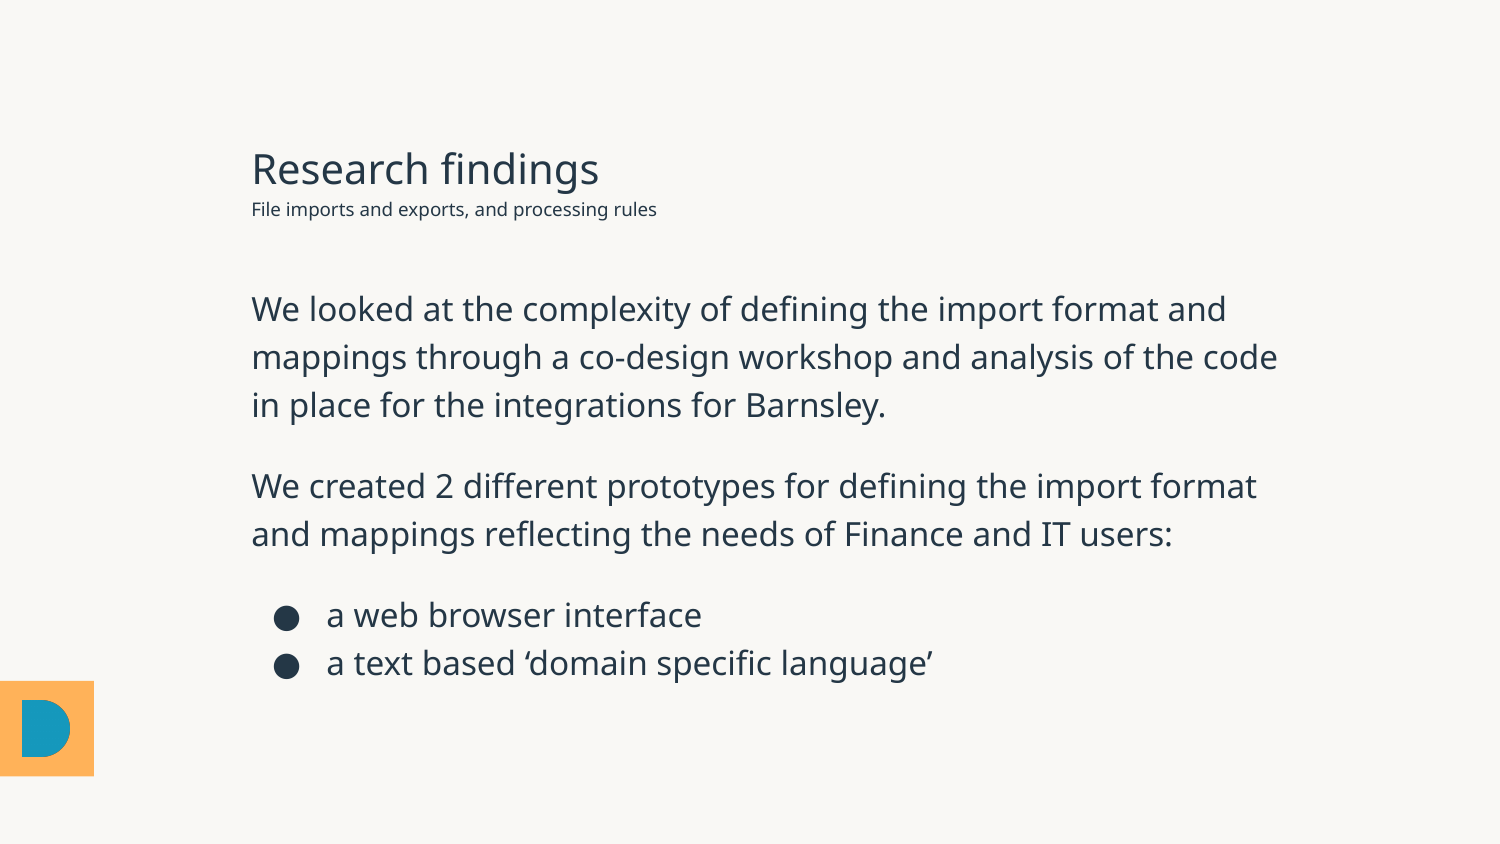

# Research findings File imports and exports, and processing rules
We looked at the complexity of defining the import format and mappings through a co-design workshop and analysis of the code in place for the integrations for Barnsley.
We created 2 different prototypes for defining the import format and mappings reflecting the needs of Finance and IT users:
a web browser interface
a text based ‘domain specific language’